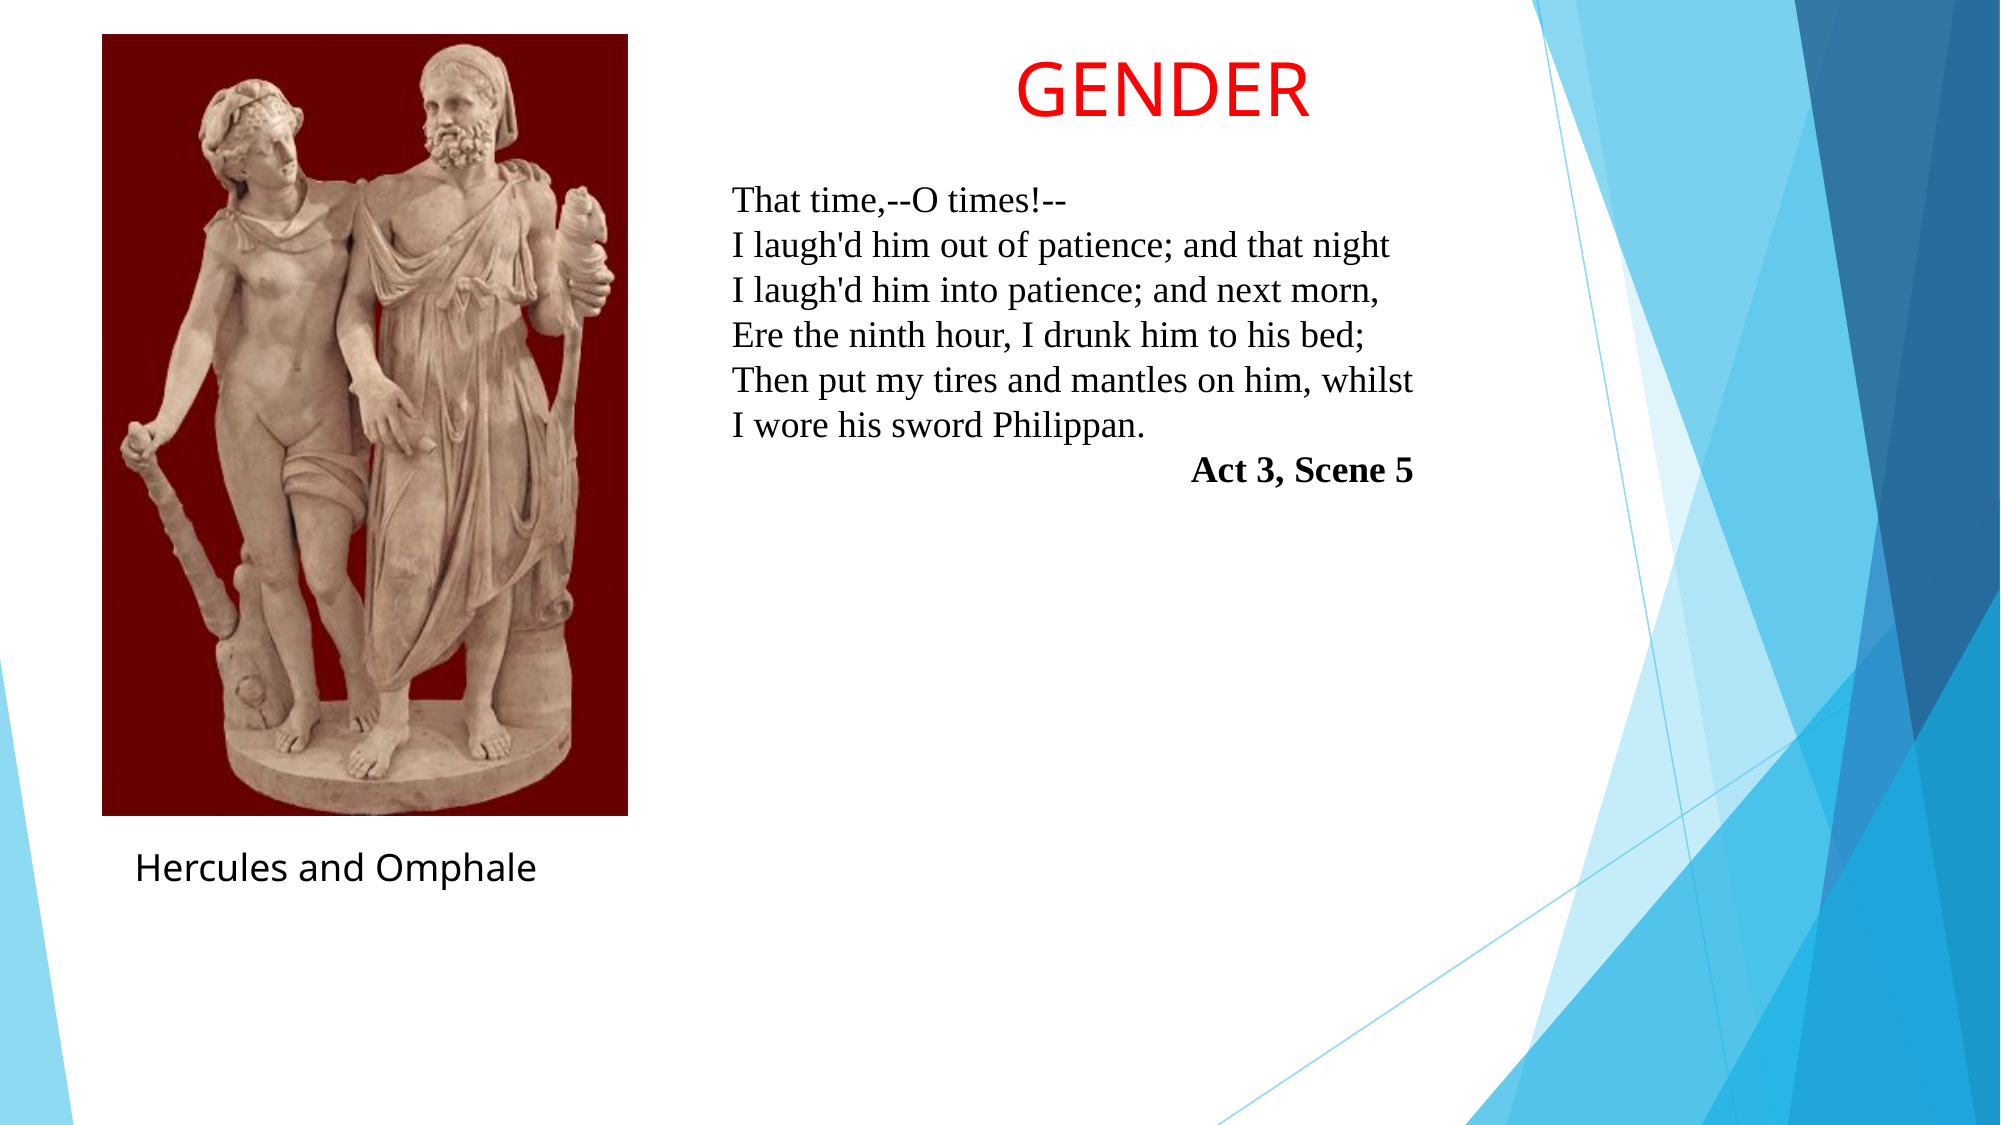

GENDER
That time,--O times!--
I laugh'd him out of patience; and that night
I laugh'd him into patience; and next morn,
Ere the ninth hour, I drunk him to his bed;
Then put my tires and mantles on him, whilst
I wore his sword Philippan.
Act 3, Scene 5
Hercules and Omphale